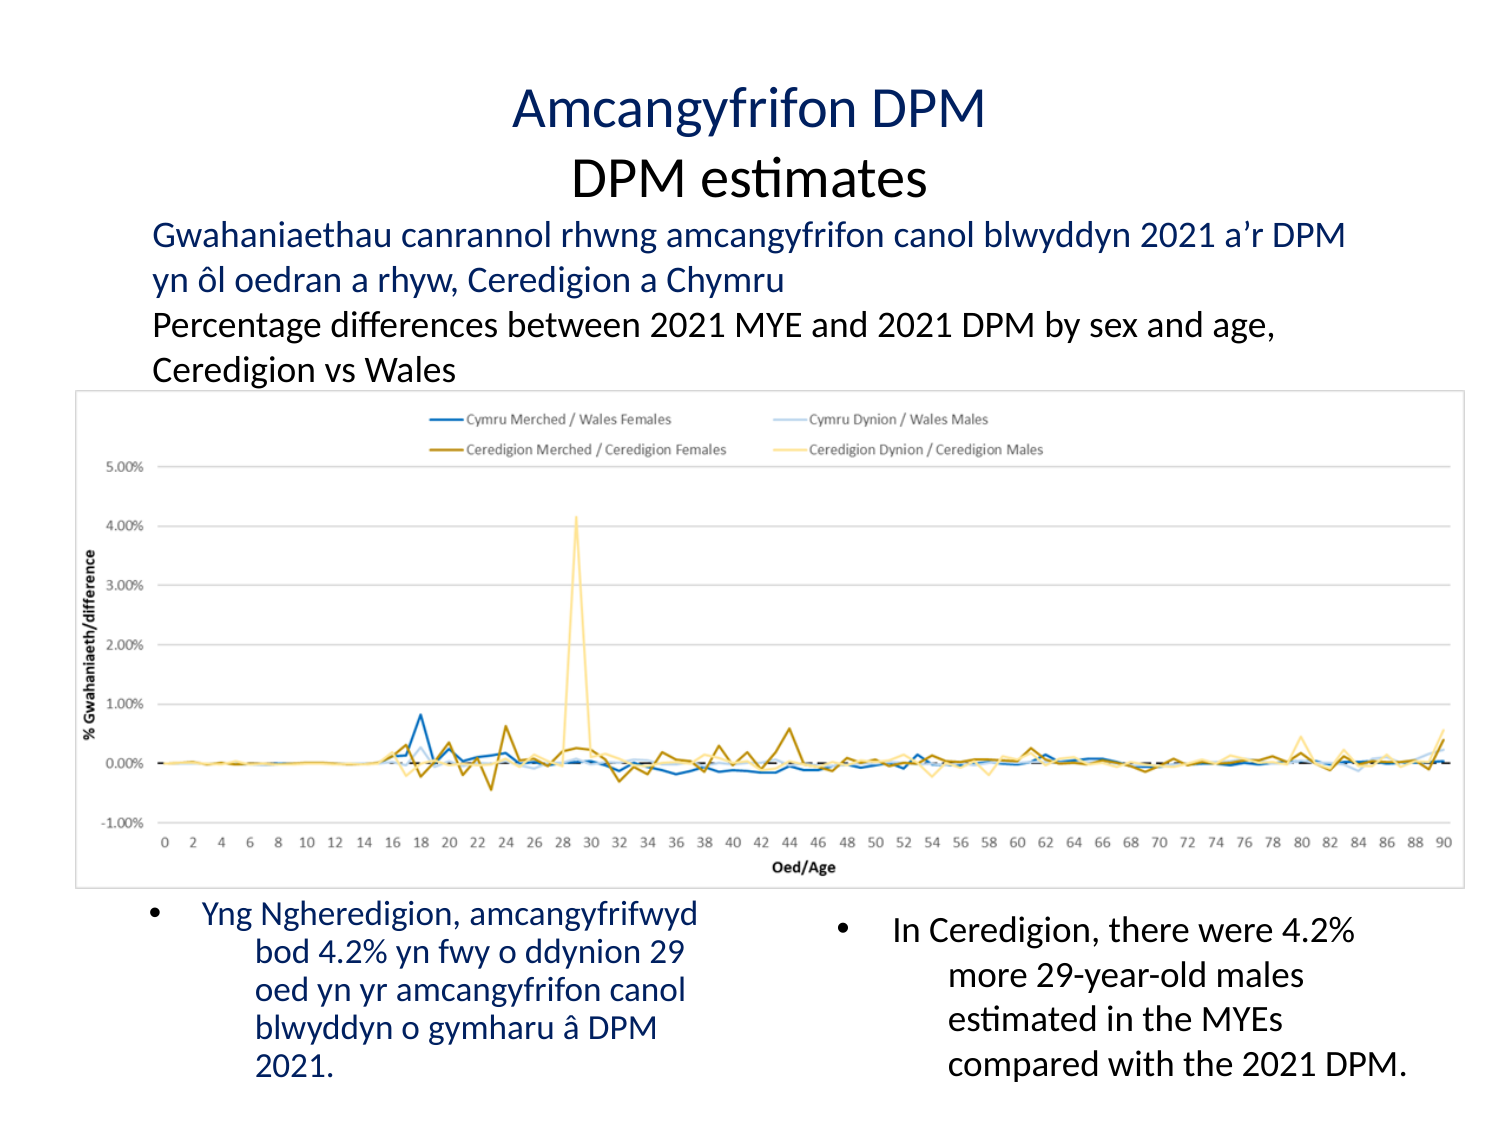

Amcangyfrifon DPM
DPM estimates
Gwahaniaethau canrannol rhwng amcangyfrifon canol blwyddyn 2021 a’r DPM yn ôl oedran a rhyw, Ceredigion a Chymru
Percentage differences between 2021 MYE and 2021 DPM by sex and age, Ceredigion vs Wales
Yng Ngheredigion, amcangyfrifwyd bod 4.2% yn fwy o ddynion 29 oed yn yr amcangyfrifon canol blwyddyn o gymharu â DPM 2021.
# In Ceredigion, there were 4.2% more 29-year-old males estimated in the MYEs compared with the 2021 DPM.